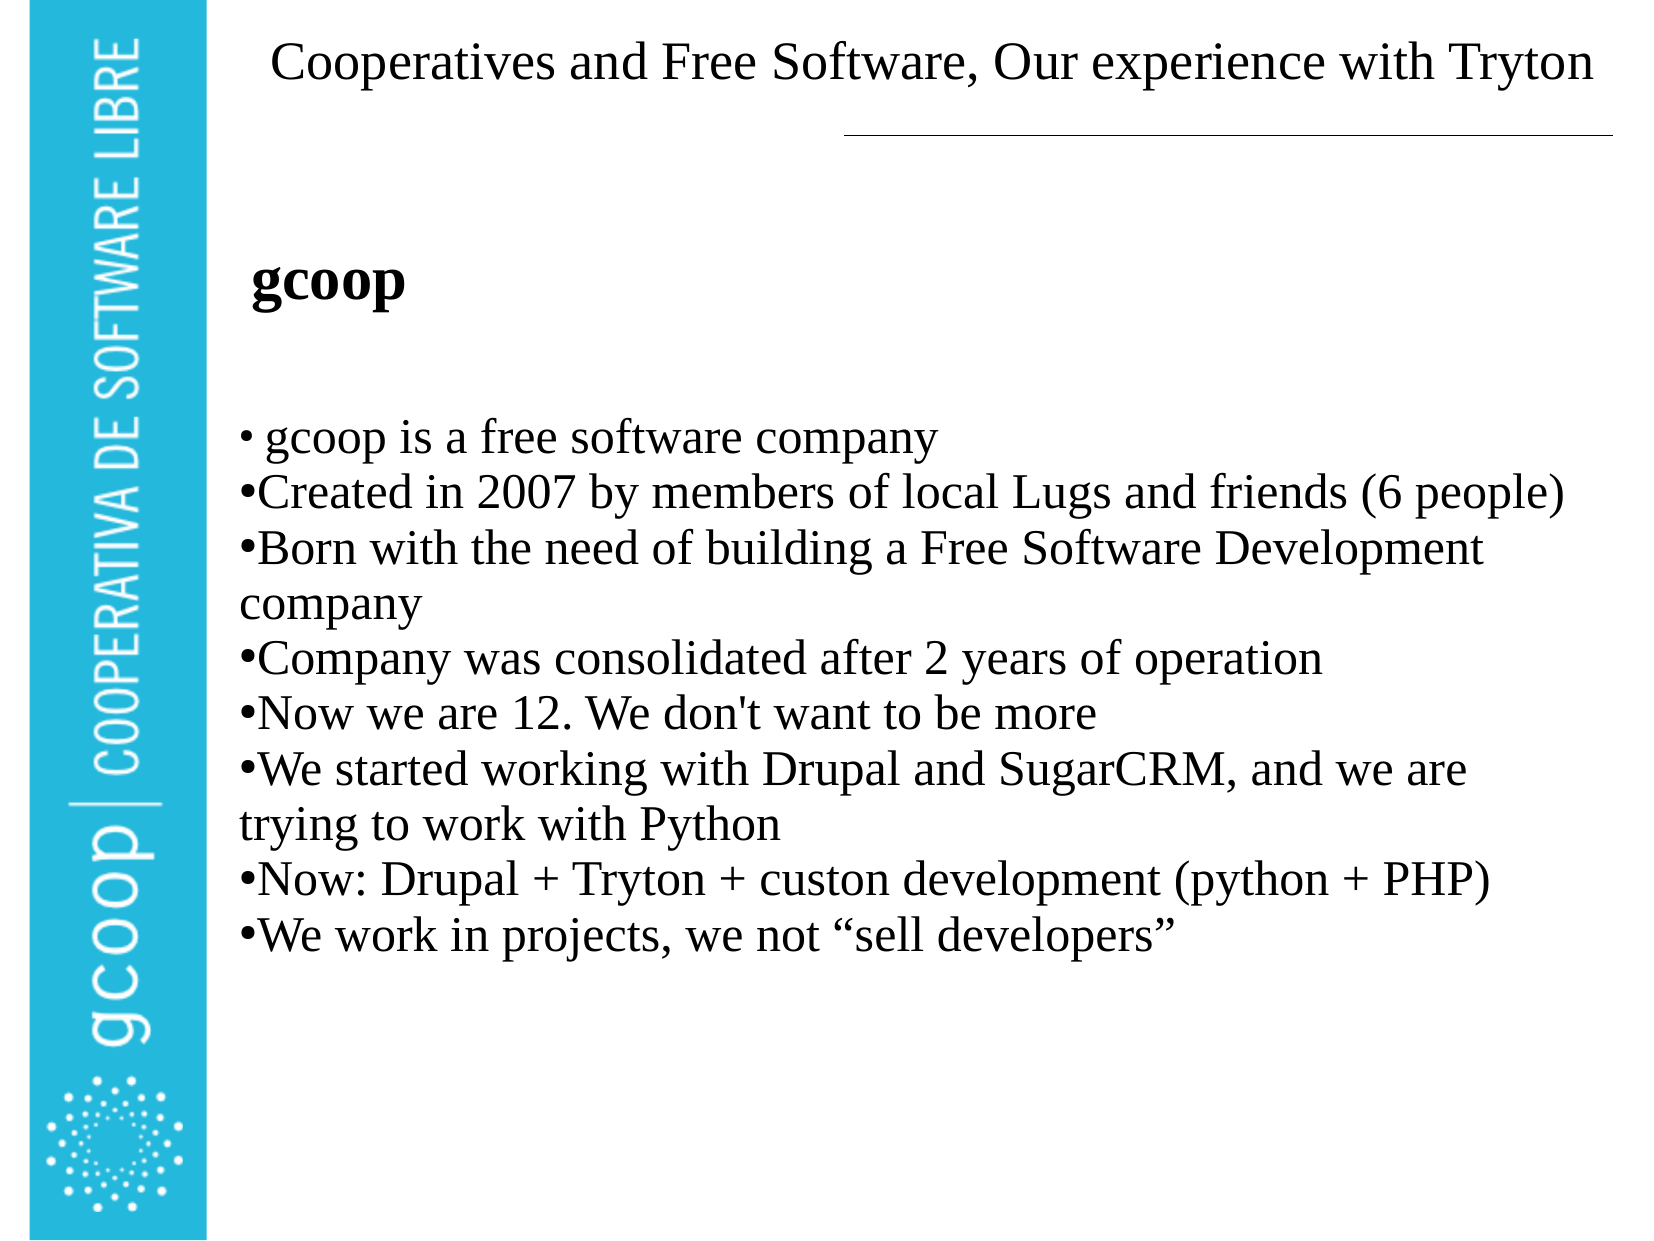

Cooperatives and Free Software, Our experience with Tryton
gcoop
 gcoop is a free software company
Created in 2007 by members of local Lugs and friends (6 people)
Born with the need of building a Free Software Development company
Company was consolidated after 2 years of operation
Now we are 12. We don't want to be more
We started working with Drupal and SugarCRM, and we are trying to work with Python
Now: Drupal + Tryton + custon development (python + PHP)
We work in projects, we not “sell developers”